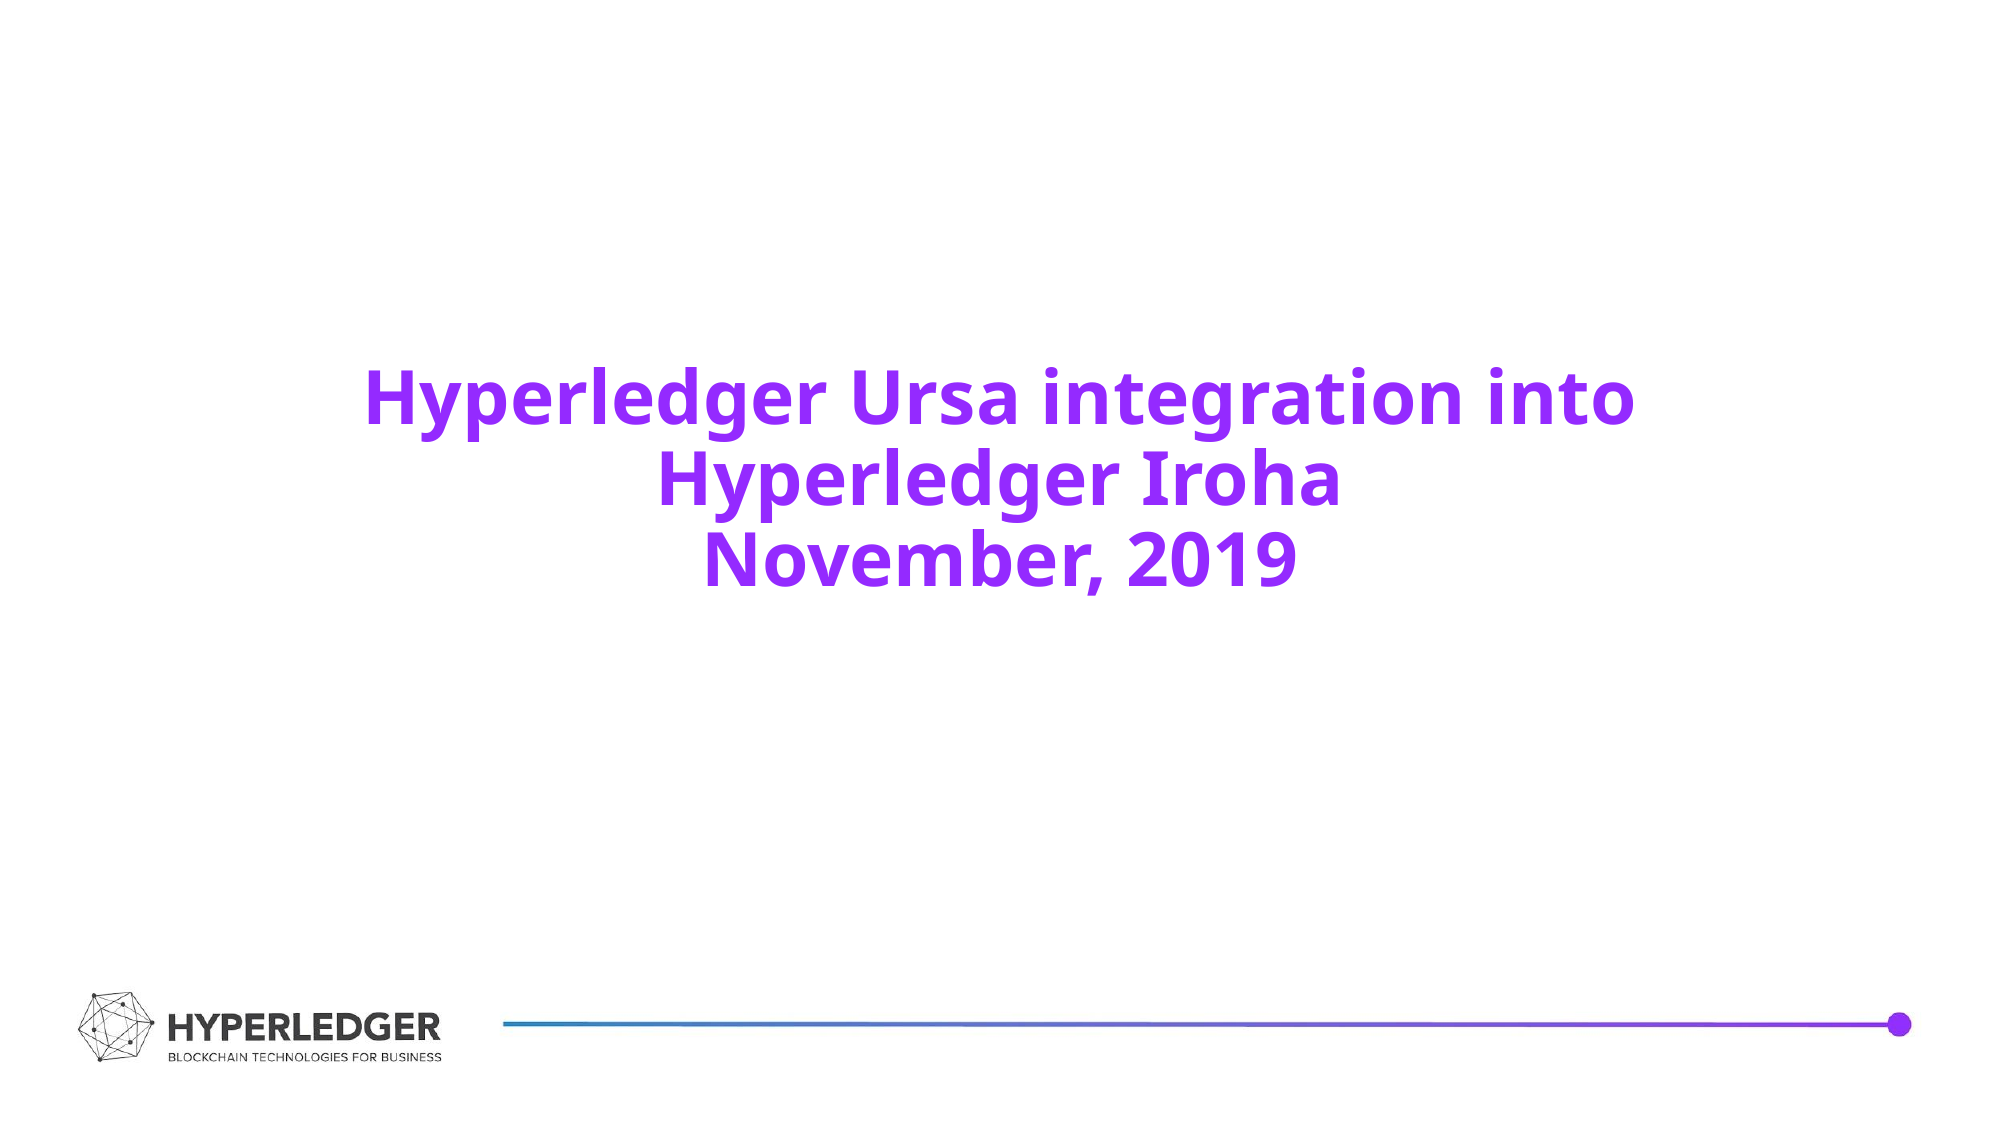

Hyperledger Ursa integration into Hyperledger Iroha
November, 2019